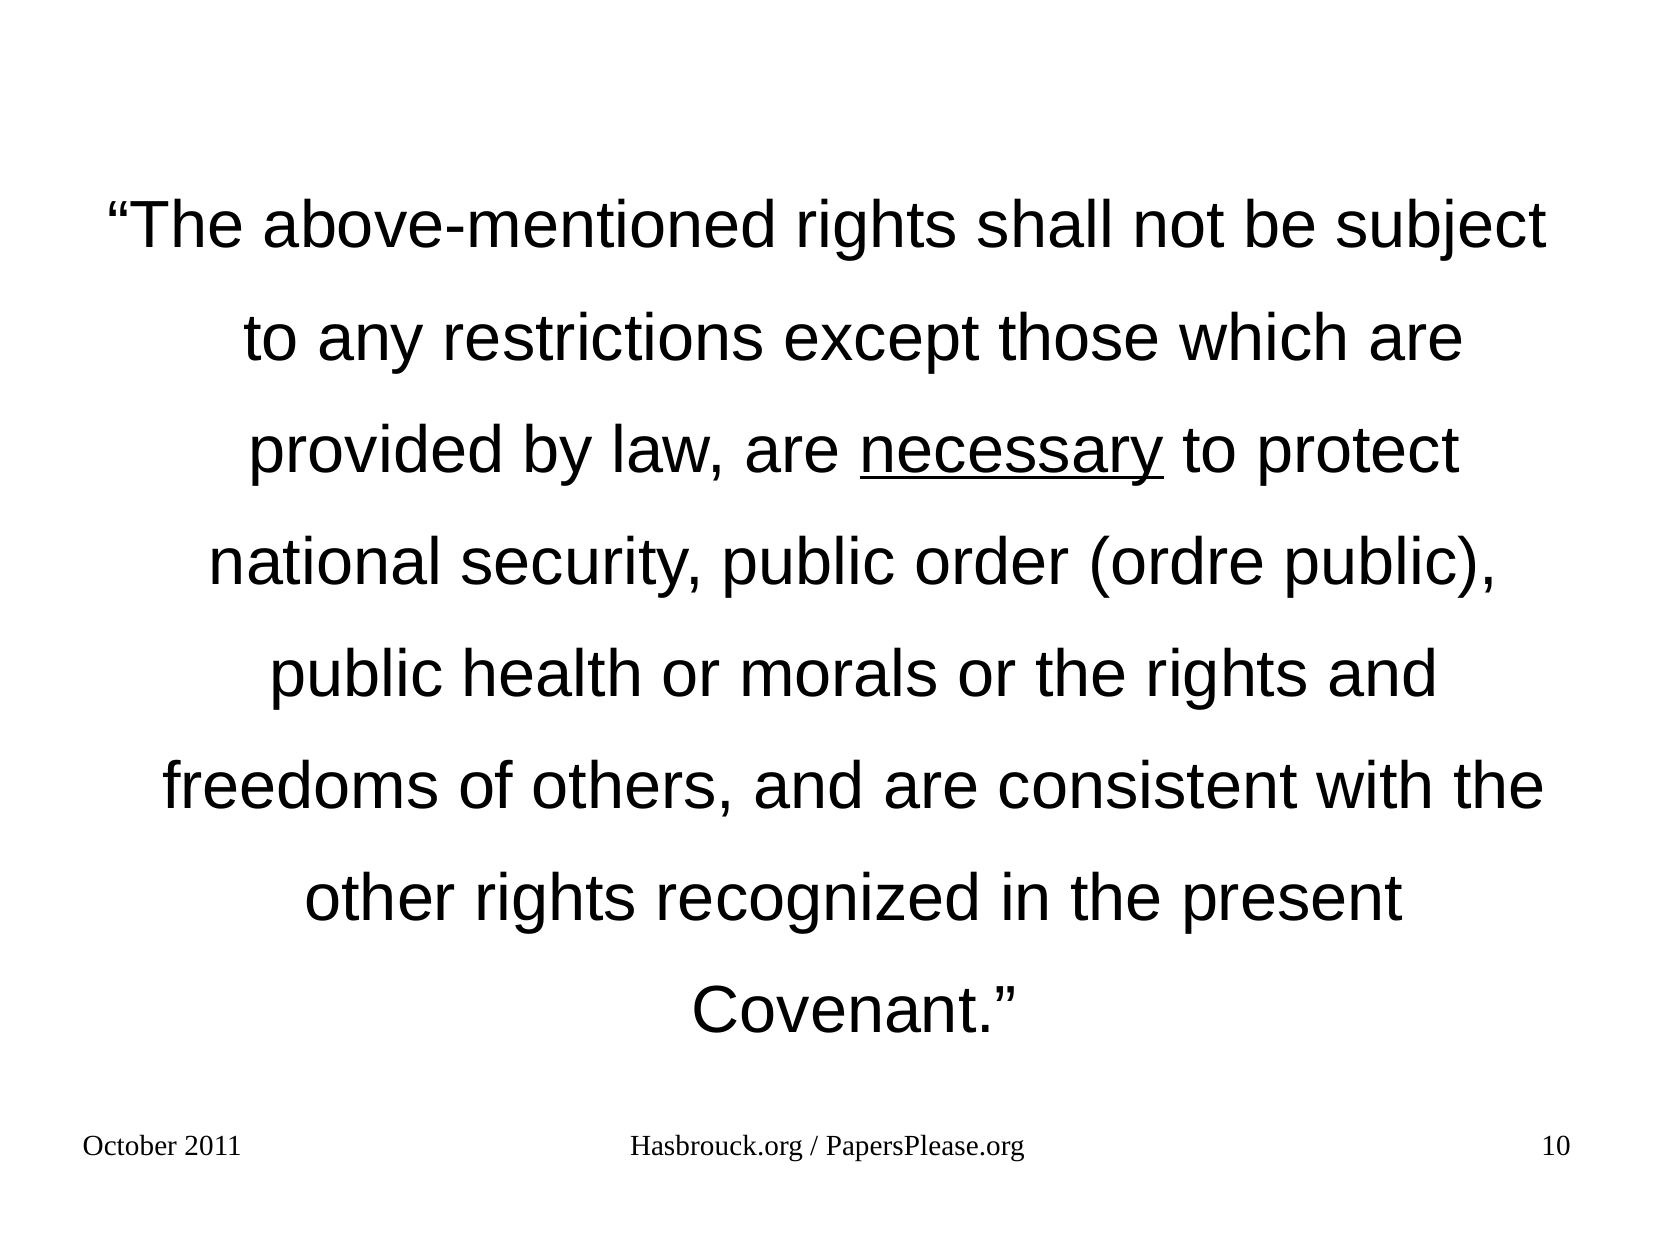

# “The above-mentioned rights shall not be subject to any restrictions except those which are provided by law, are necessary to protect national security, public order (ordre public), public health or morals or the rights and freedoms of others, and are consistent with the other rights recognized in the present Covenant.”
October 2011
Hasbrouck.org / PapersPlease.org
10